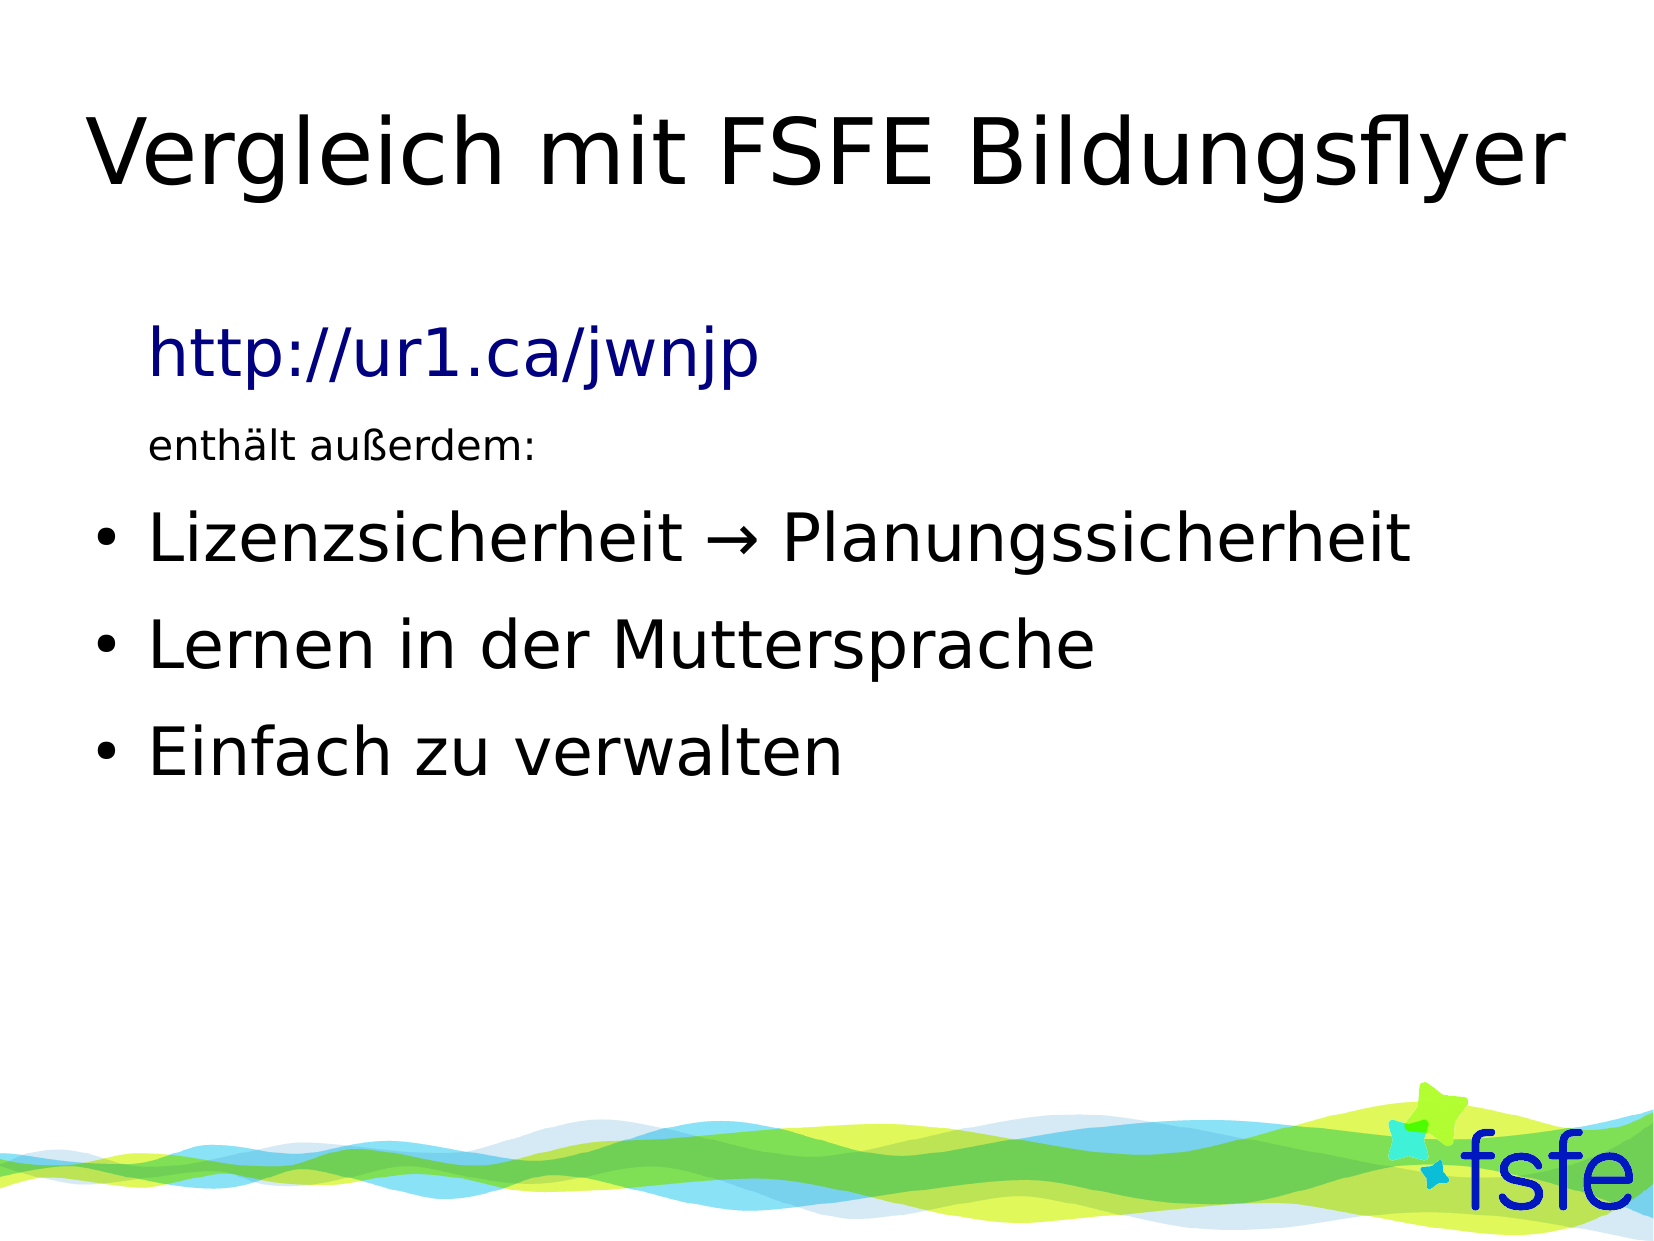

# Vergleich mit FSFE Bildungsflyer
http://ur1.ca/jwnjp
enthält außerdem:
Lizenzsicherheit → Planungssicherheit
Lernen in der Muttersprache
Einfach zu verwalten